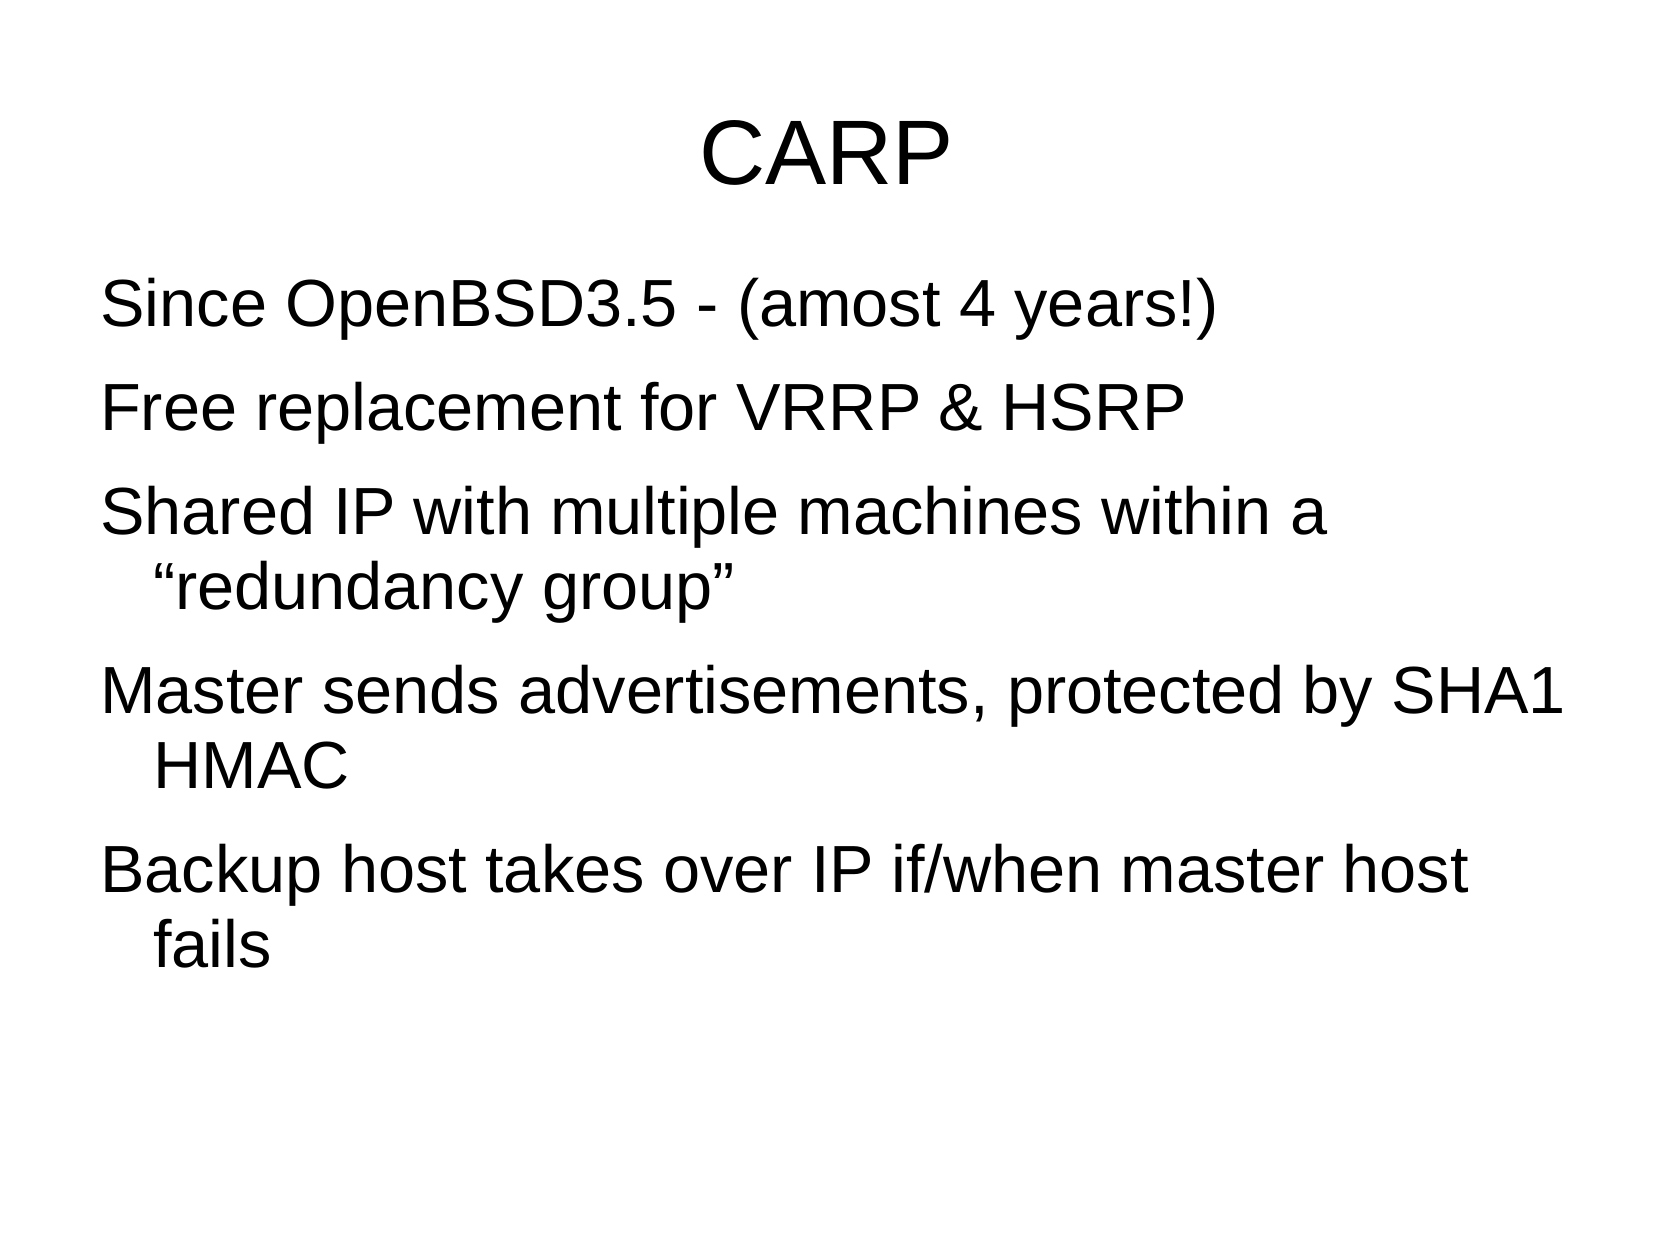

# CARP
Since OpenBSD3.5 - (amost 4 years!)
Free replacement for VRRP & HSRP
Shared IP with multiple machines within a “redundancy group”
Master sends advertisements, protected by SHA1 HMAC
Backup host takes over IP if/when master host fails